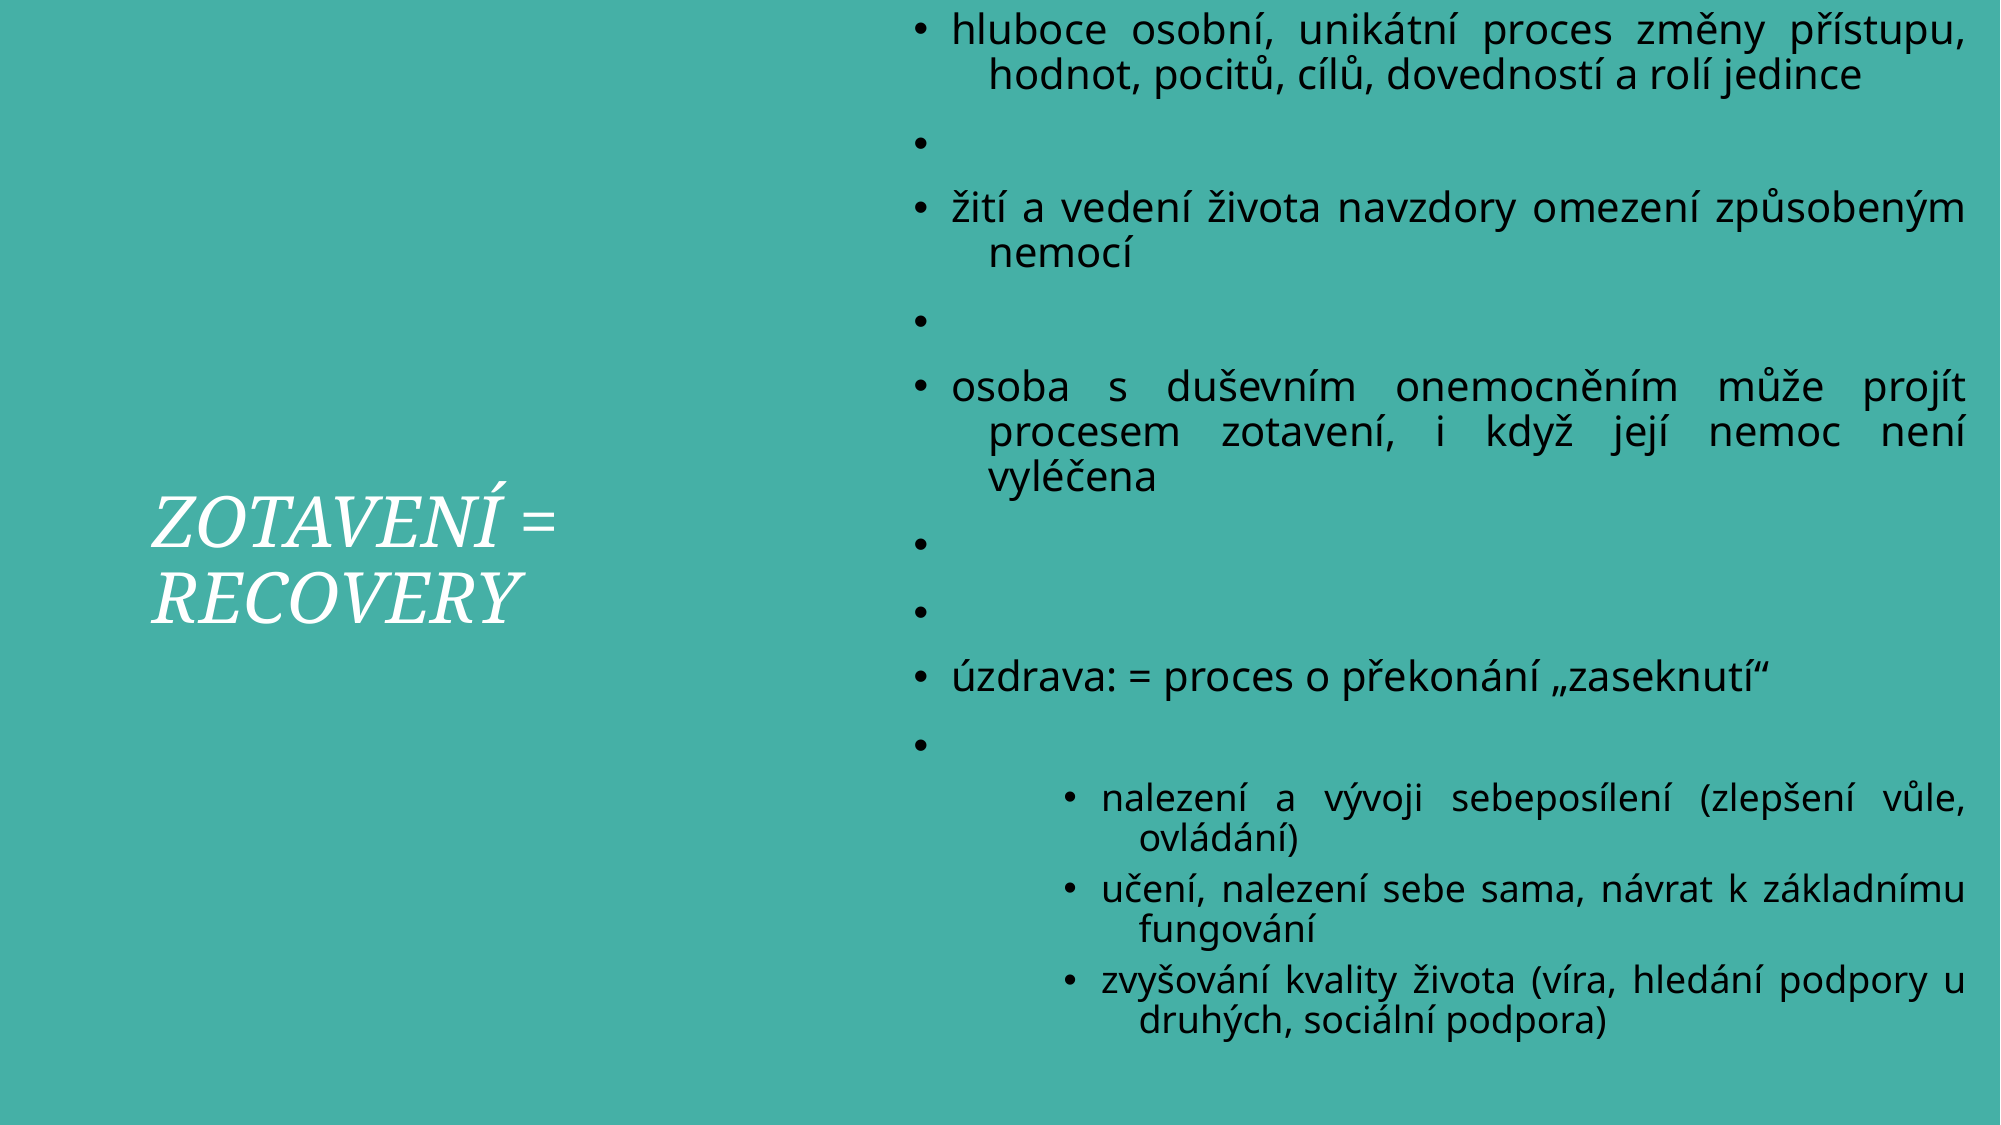

hluboce osobní, unikátní proces změny přístupu, hodnot, pocitů, cílů, dovedností a rolí jedince
žití a vedení života navzdory omezení způsobeným nemocí
osoba s duševním onemocněním může projít procesem zotavení, i když její nemoc není vyléčena
úzdrava: = proces o překonání „zaseknutí“
nalezení a vývoji sebeposílení (zlepšení vůle, ovládání)
učení, nalezení sebe sama, návrat k základnímu fungování
zvyšování kvality života (víra, hledání podpory u druhých, sociální podpora)
# ZOTAVENÍ = RECOVERY